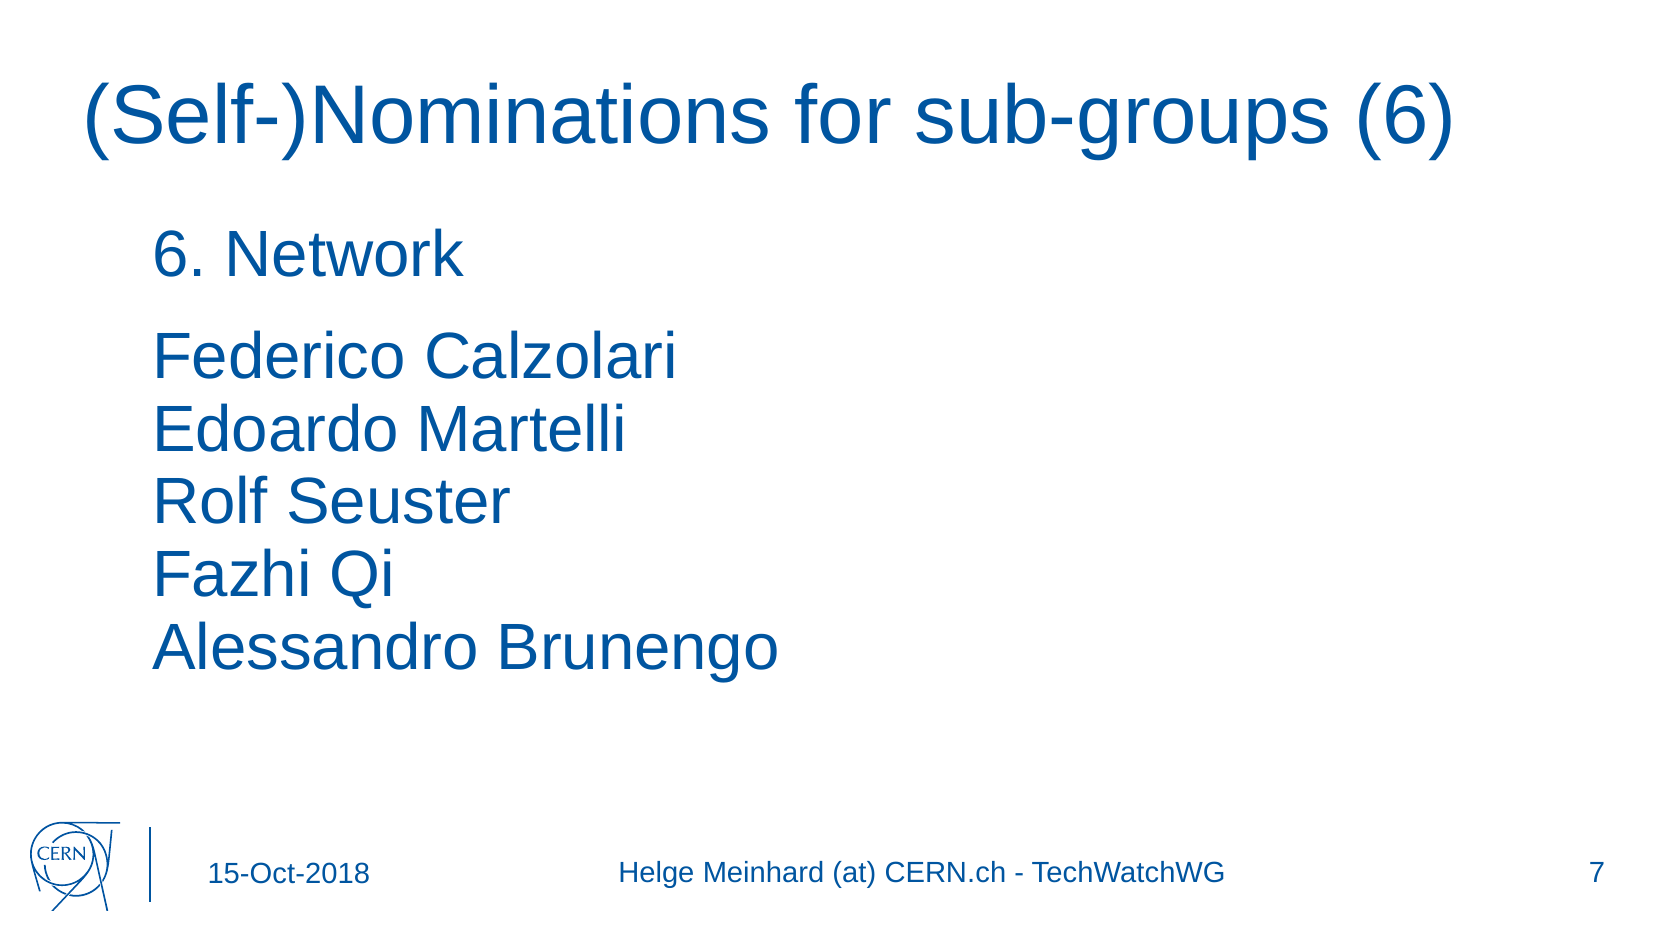

# (Self-)Nominations for sub-groups (6)
6. Network
Federico Calzolari
Edoardo Martelli
Rolf Seuster
Fazhi Qi
Alessandro Brunengo
Helge Meinhard (at) CERN.ch - TechWatchWG
7
15-Oct-2018